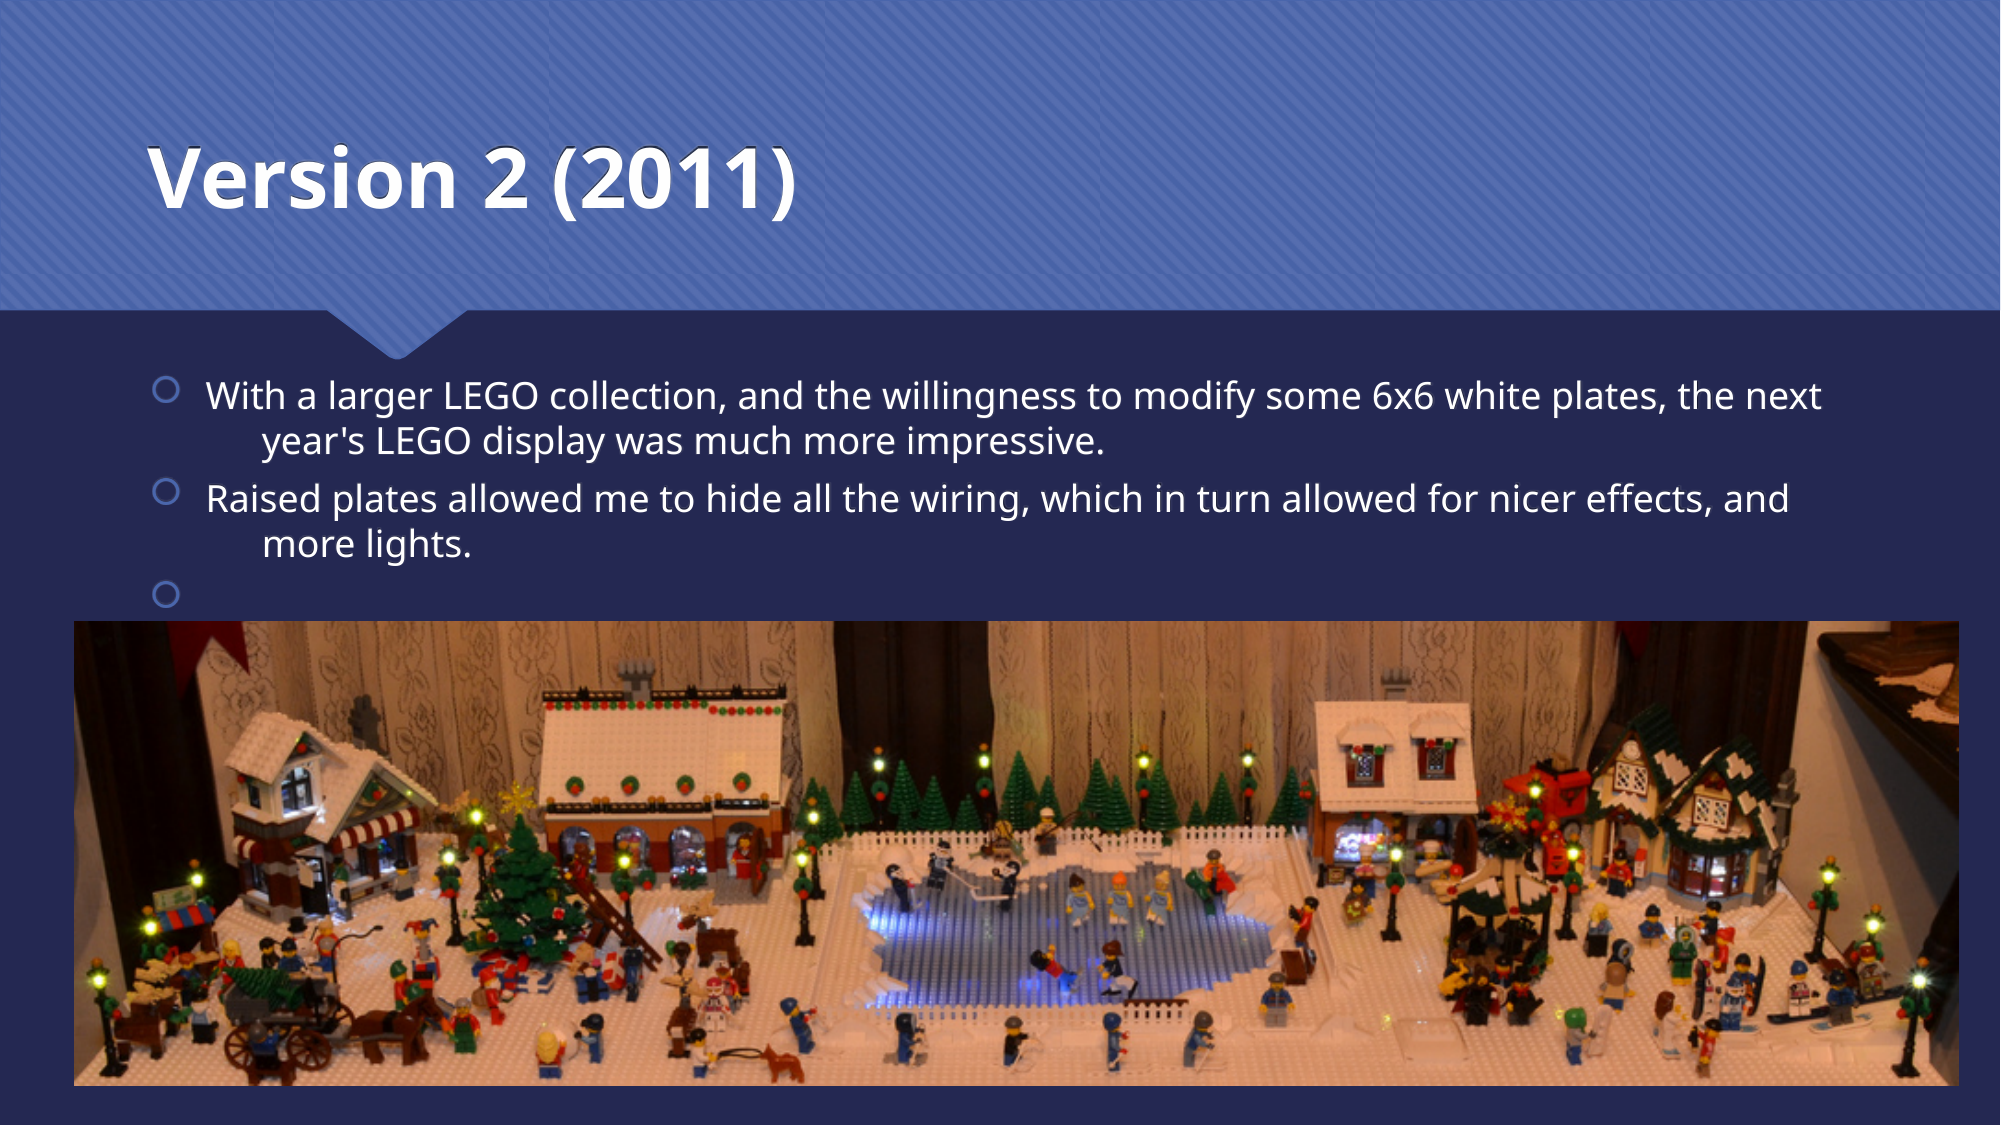

# Version 2 (2011)
With a larger LEGO collection, and the willingness to modify some 6x6 white plates, the next year's LEGO display was much more impressive.
Raised plates allowed me to hide all the wiring, which in turn allowed for nicer effects, and more lights.